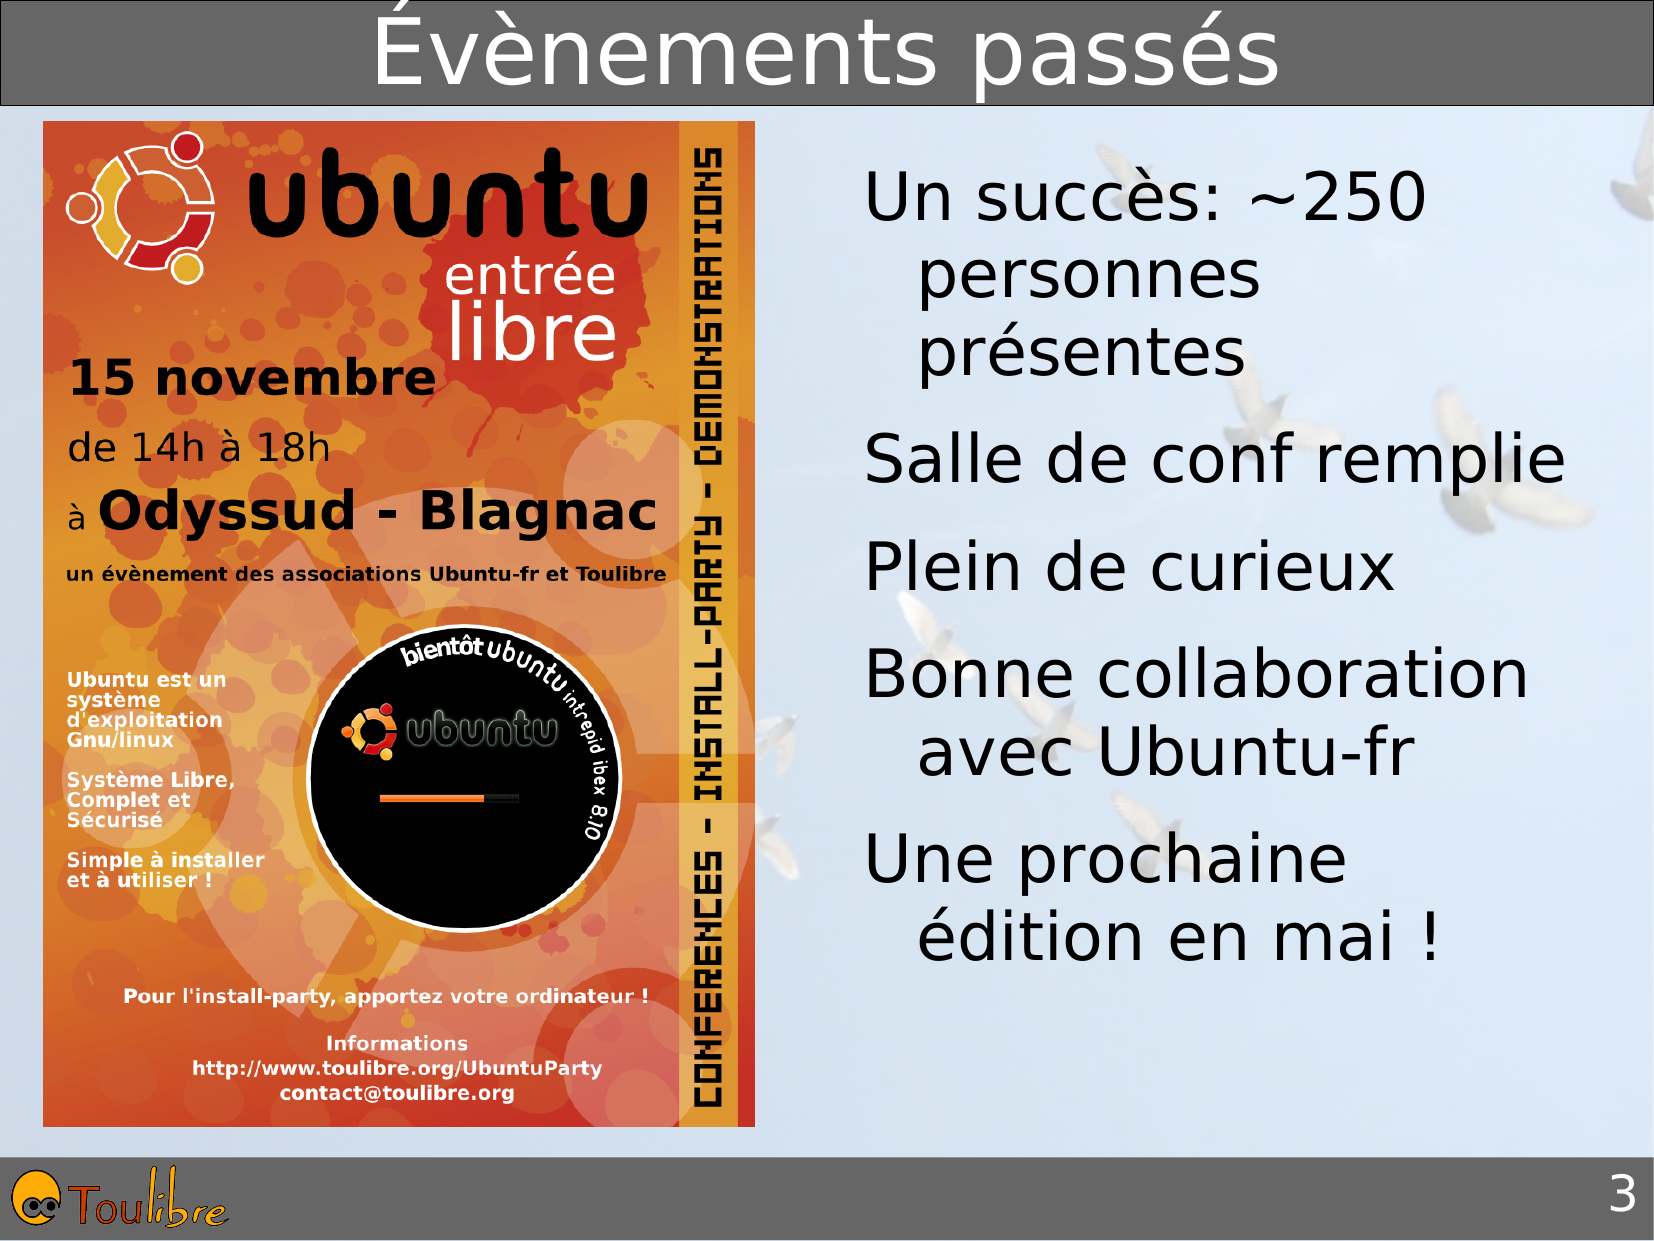

# Évènements passés
Un succès: ~250 personnes présentes
Salle de conf remplie
Plein de curieux
Bonne collaboration avec Ubuntu-fr
Une prochaine édition en mai !